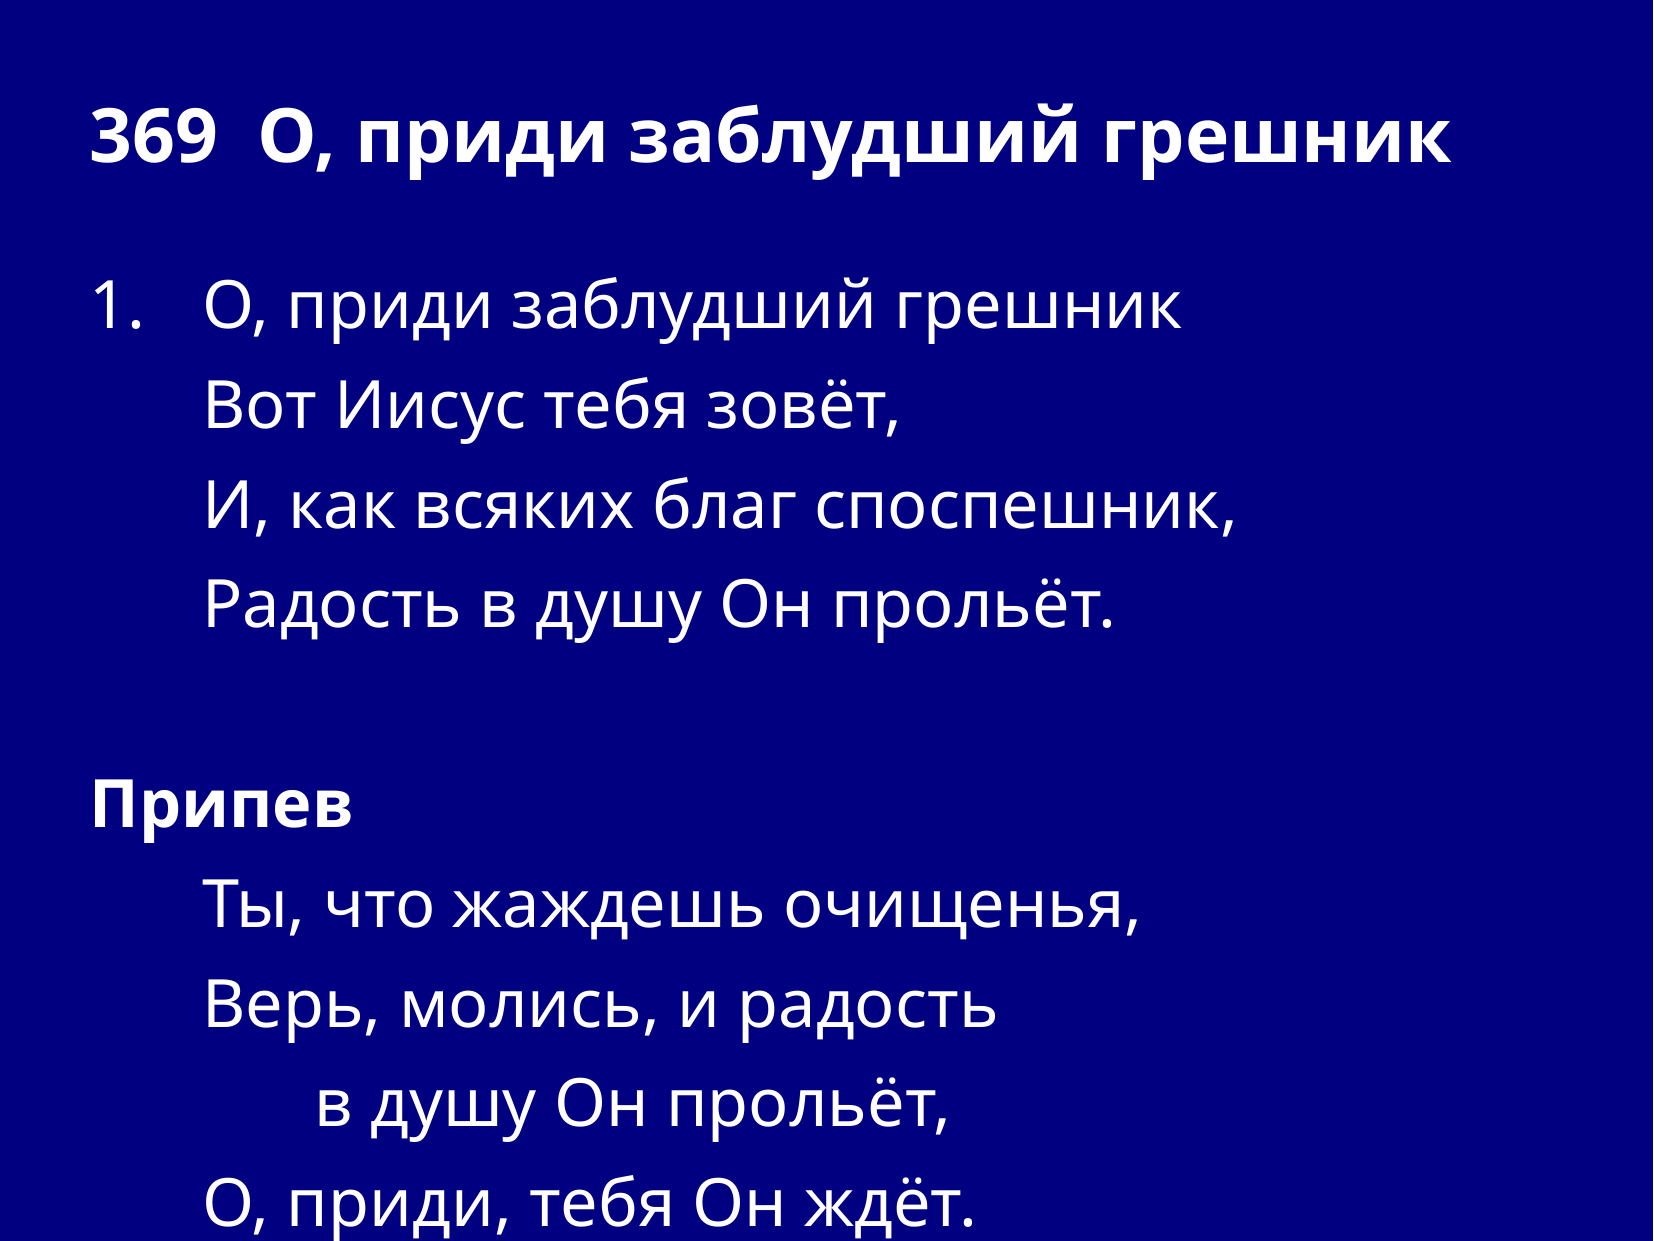

369 О, приди заблудший грешник
1.	О, приди заблудший грешник
	Вот Иисус тебя зовёт,
	И, как всяких благ споспешник,
	Радость в душу Он прольёт.
Припев
	Ты, что жаждешь очищенья,
	Верь, молись, и радость
		в душу Он прольёт,
	О, приди, тебя Он ждёт.